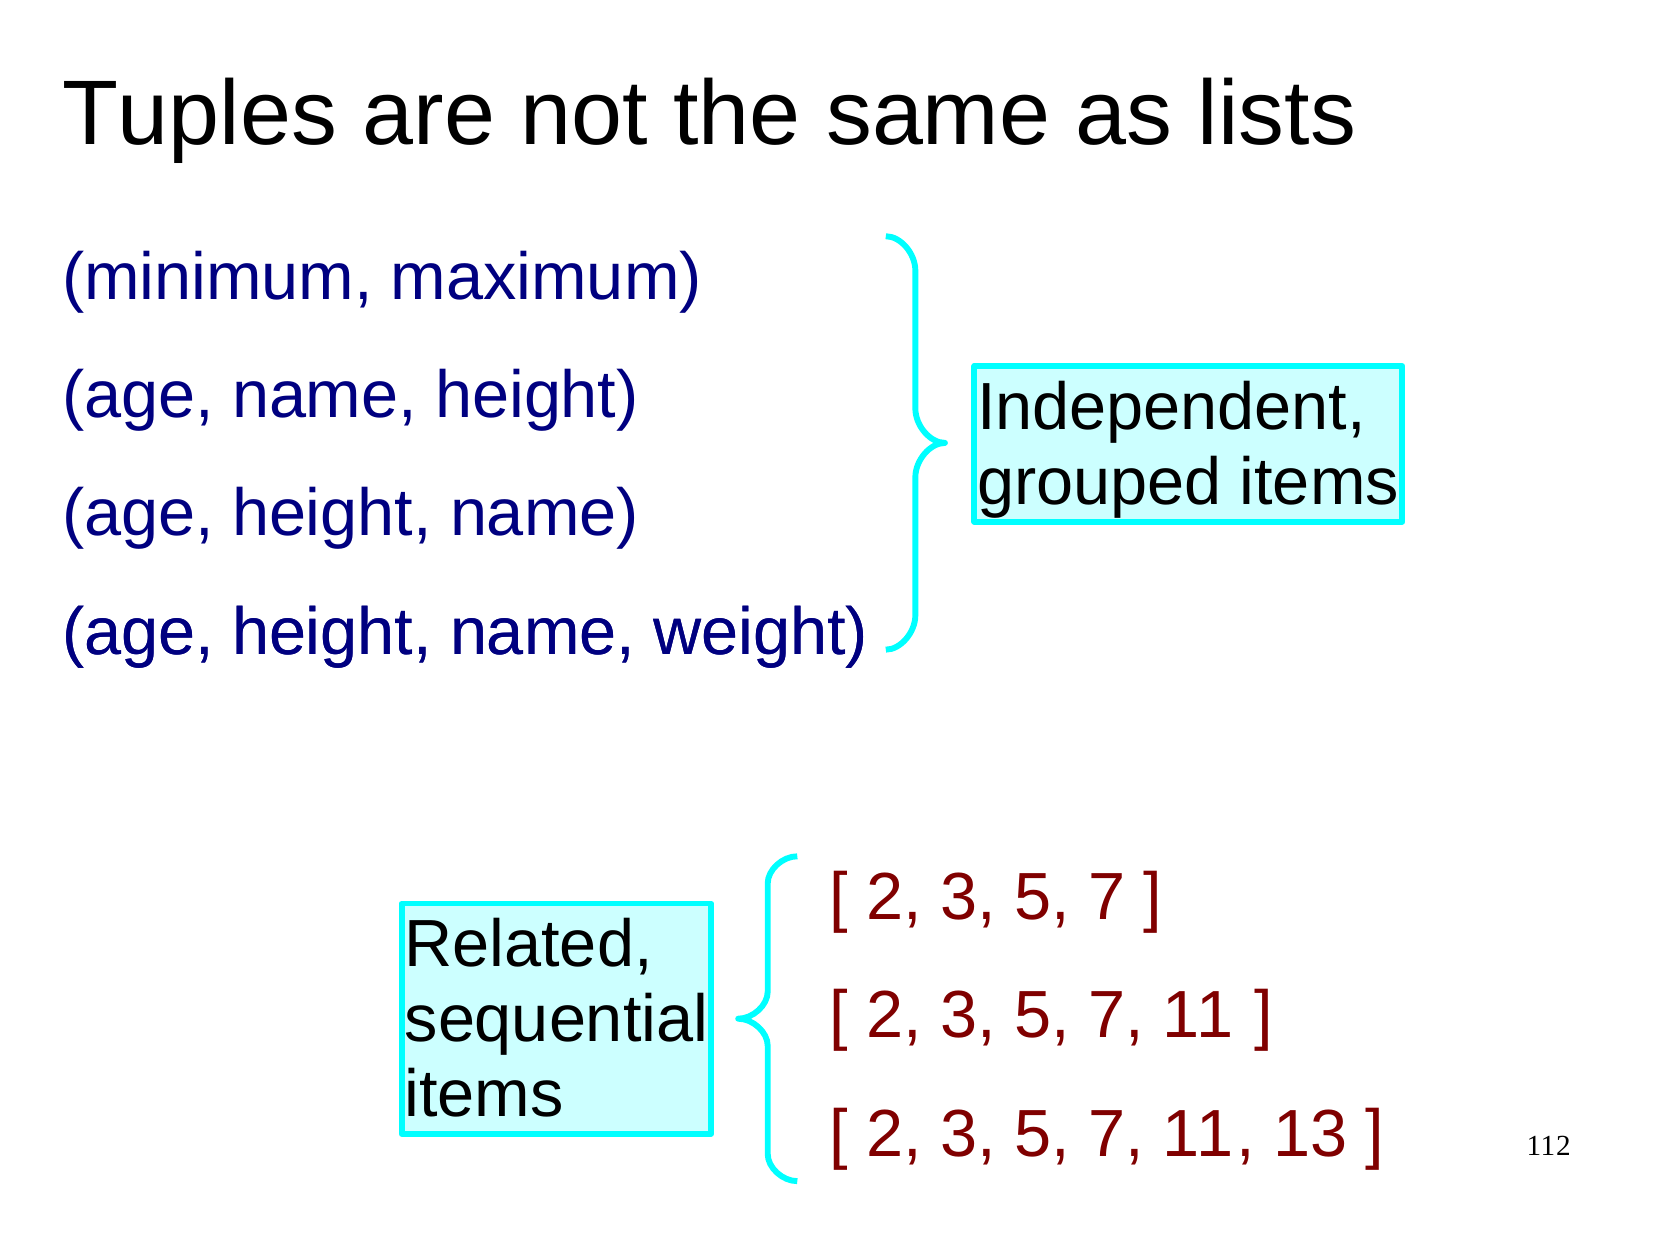

Tuples are not the same as lists
(minimum, maximum)
(age, name, height)
Independent,
grouped items
(age, height, name)
(age, height, name, weight)
(age, height, name, weight)
[ 2, 3, 5, 7 ]
Related,
sequential
items
[ 2, 3, 5, 7, 11 ]
[ 2, 3, 5, 7, 11, 13 ]
112